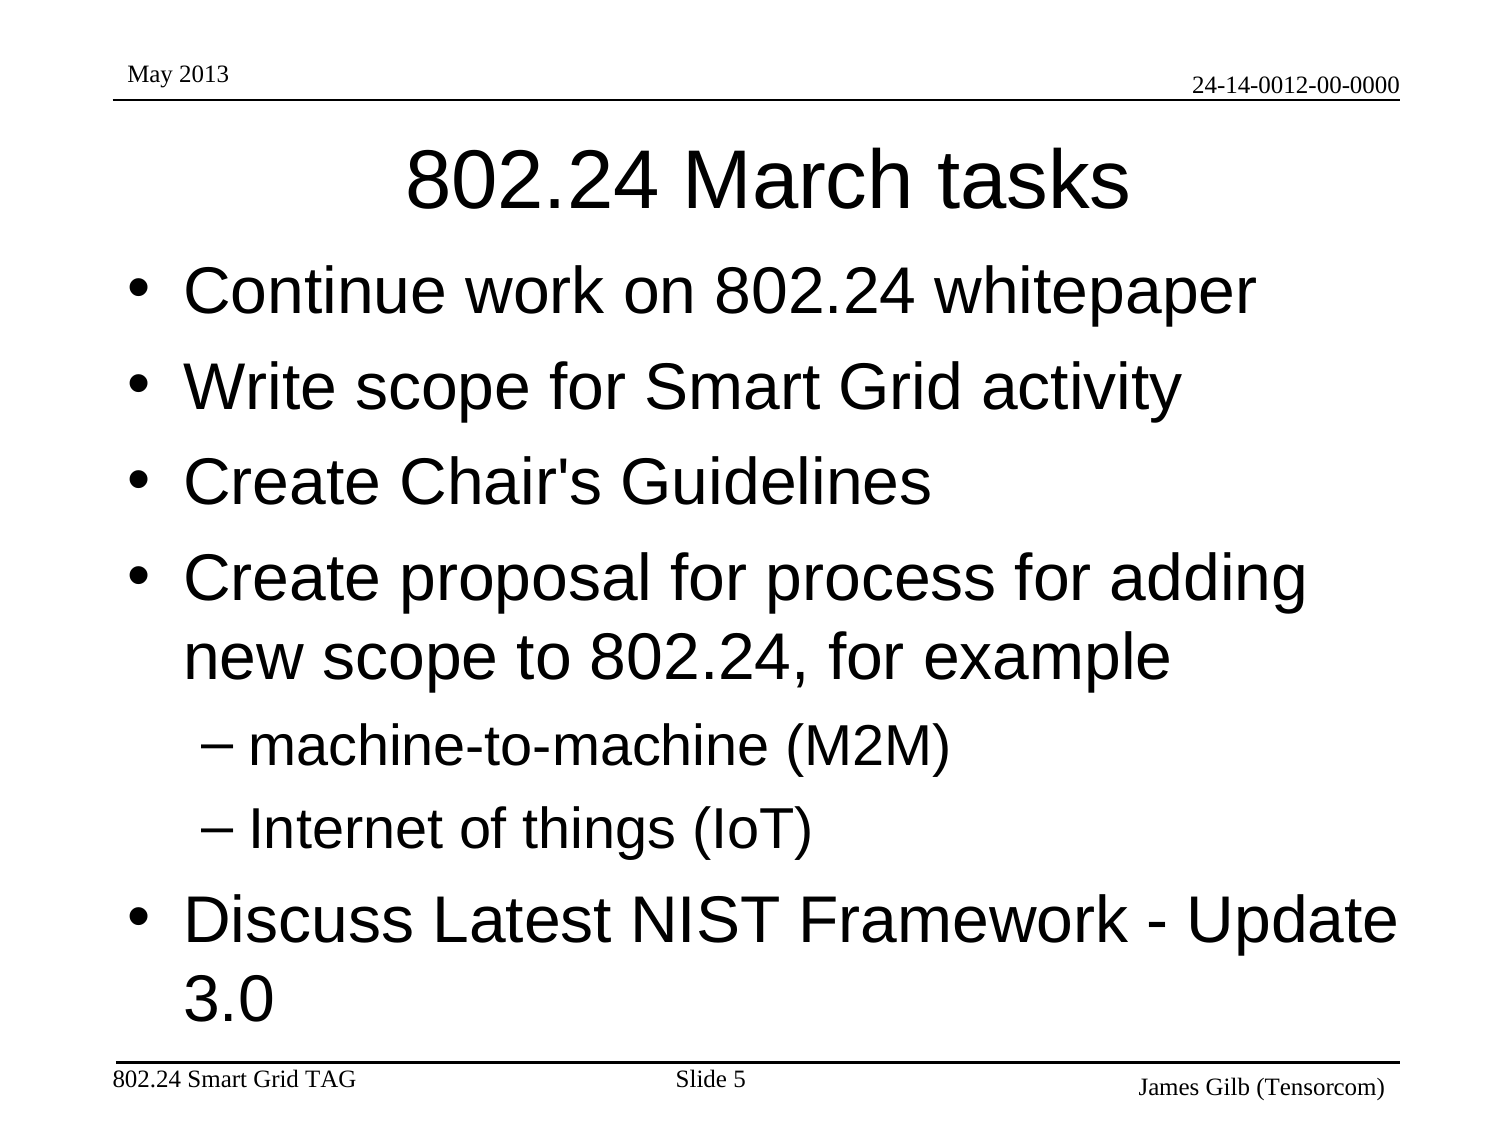

# 802.24 March tasks
Continue work on 802.24 whitepaper
Write scope for Smart Grid activity
Create Chair's Guidelines
Create proposal for process for adding new scope to 802.24, for example
machine-to-machine (M2M)
Internet of things (IoT)
Discuss Latest NIST Framework - Update 3.0
5